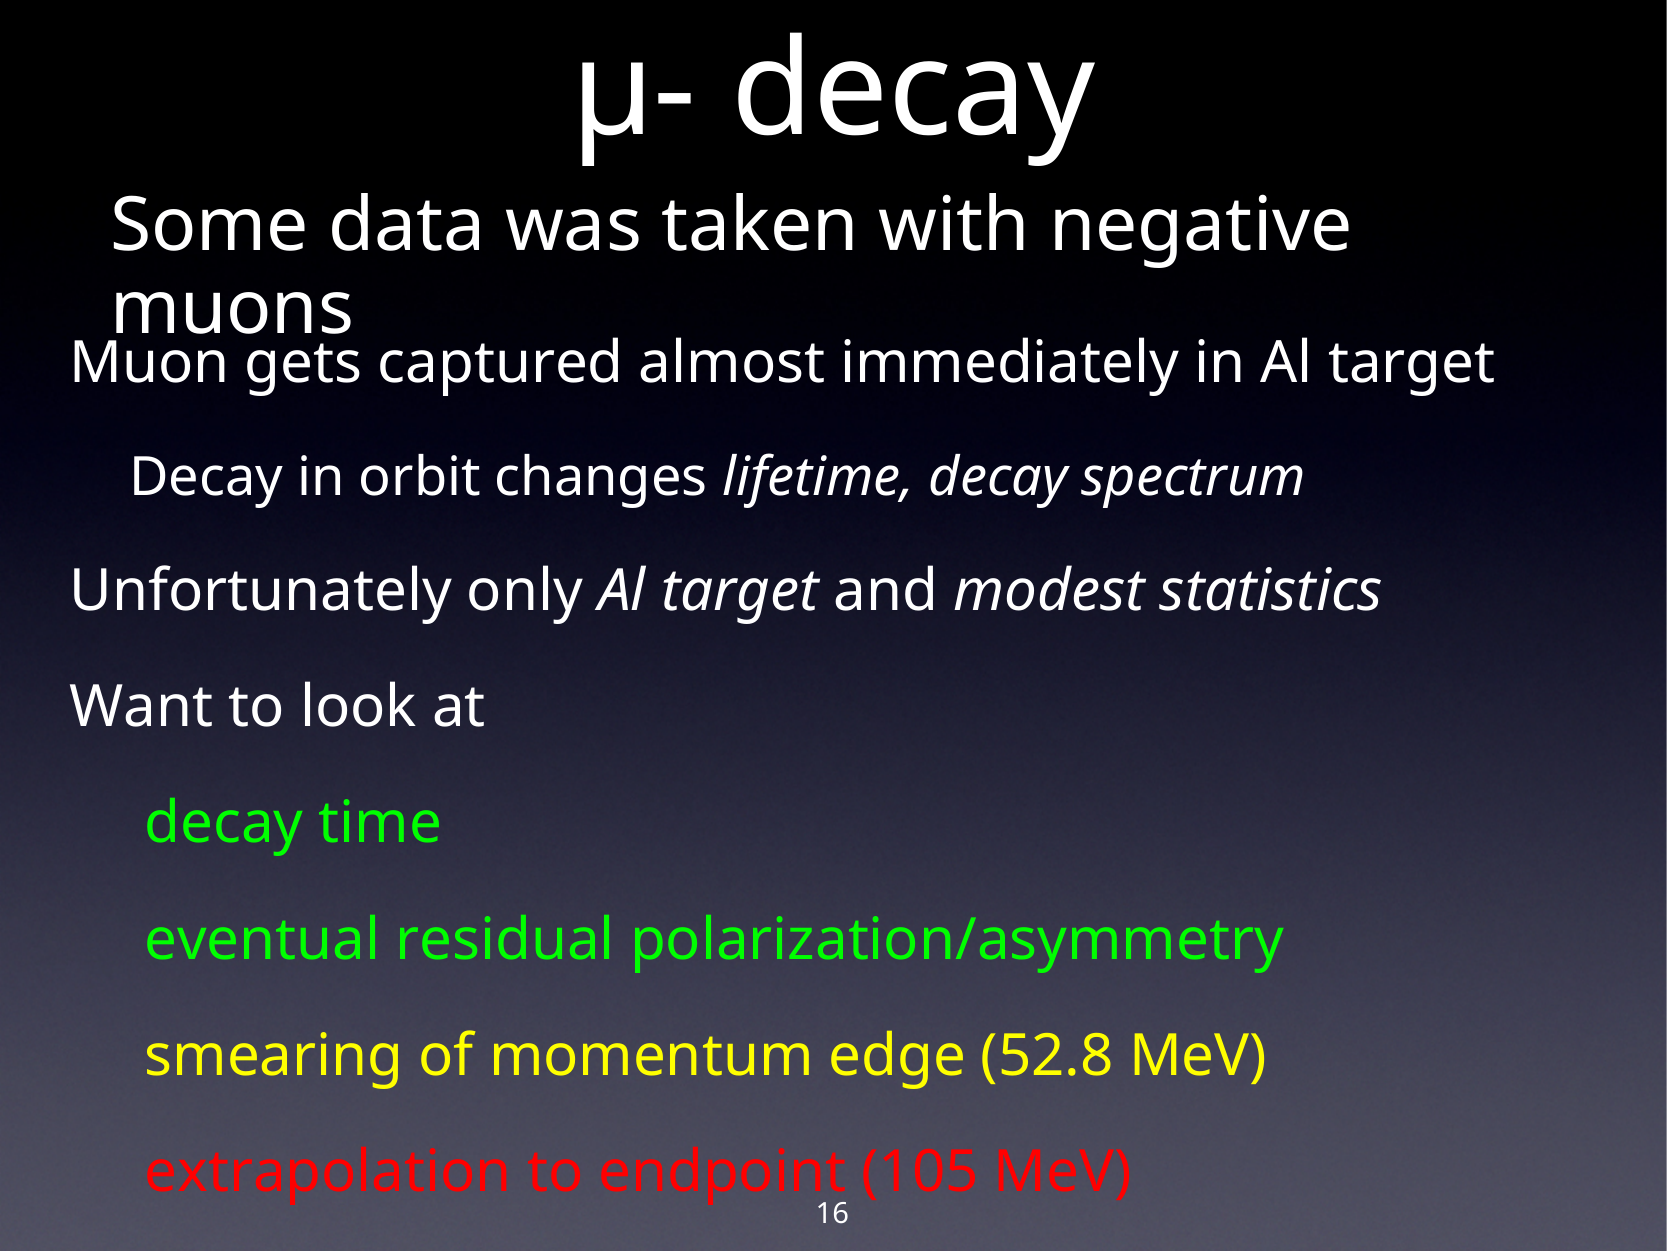

# μ- decay
Some data was taken with negative muons
 Muon gets captured almost immediately in Al target
Decay in orbit changes lifetime, decay spectrum
 Unfortunately only Al target and modest statistics
 Want to look at
 decay time
 eventual residual polarization/asymmetry
 smearing of momentum edge (52.8 MeV)
 extrapolation to endpoint (105 MeV)